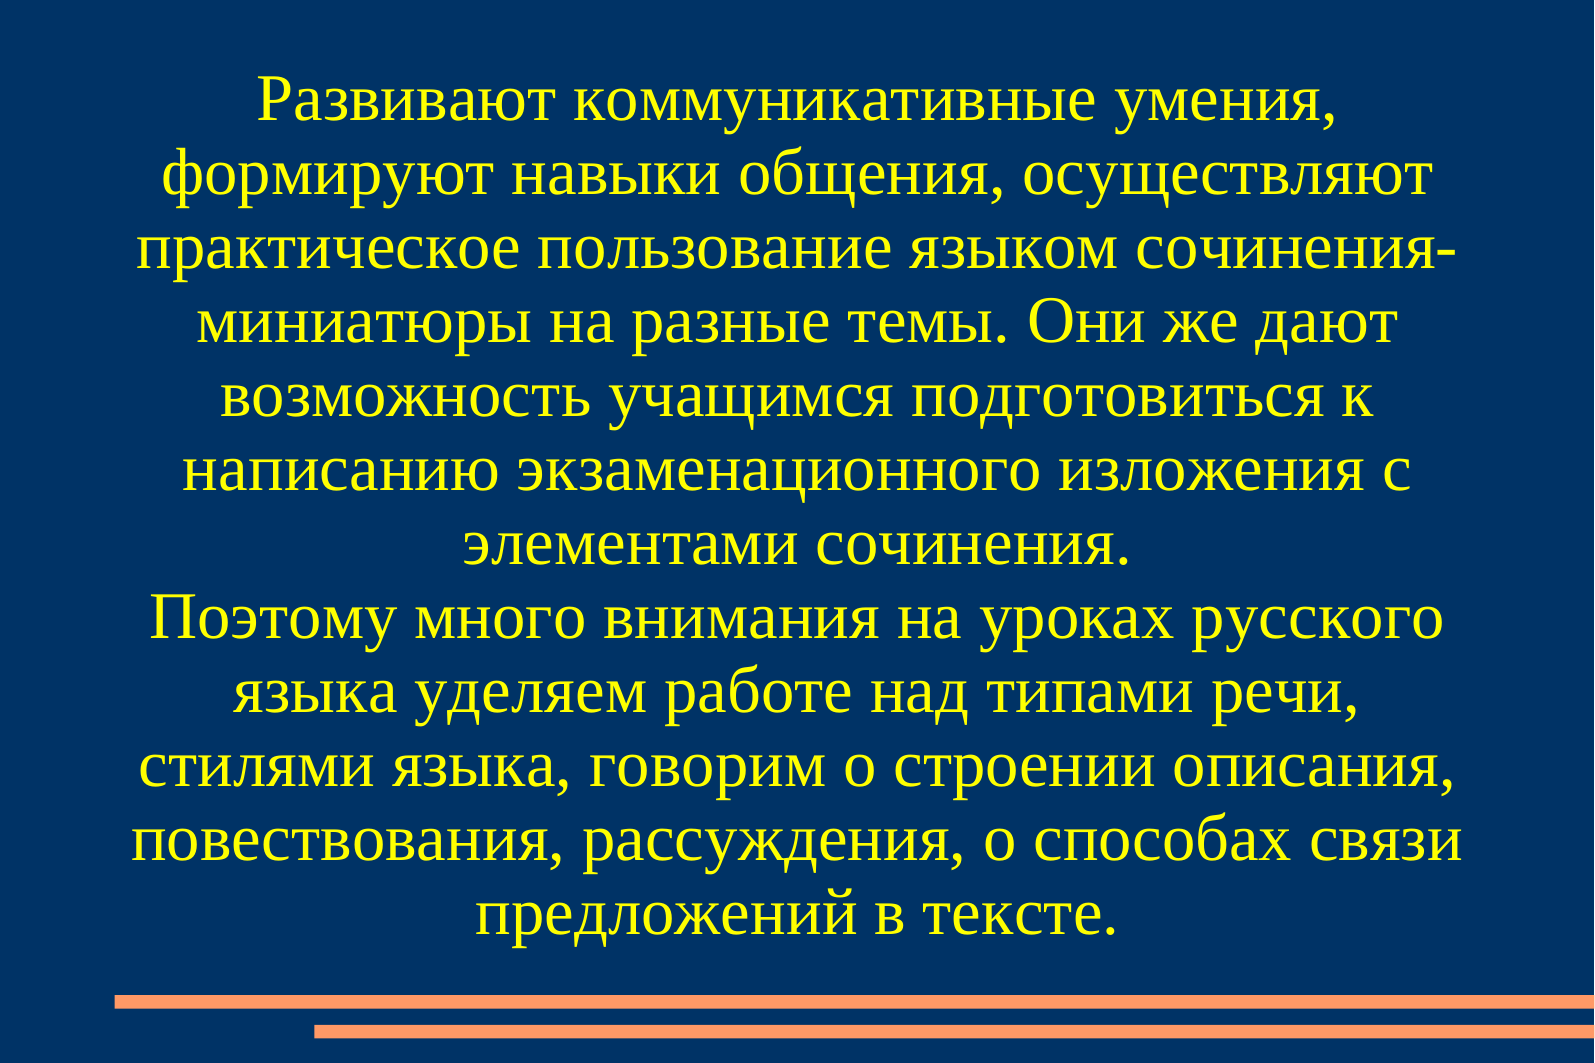

# Развивают коммуникативные умения, формируют навыки общения, осуществляют практическое пользование языком сочинения-миниатюры на разные темы. Они же дают возможность учащимся подготовиться к написанию экзаменационного изложения с элементами сочинения.
Поэтому много внимания на уроках русского языка уделяем работе над типами речи, стилями языка, говорим о строении описания, повествования, рассуждения, о способах связи предложений в тексте.